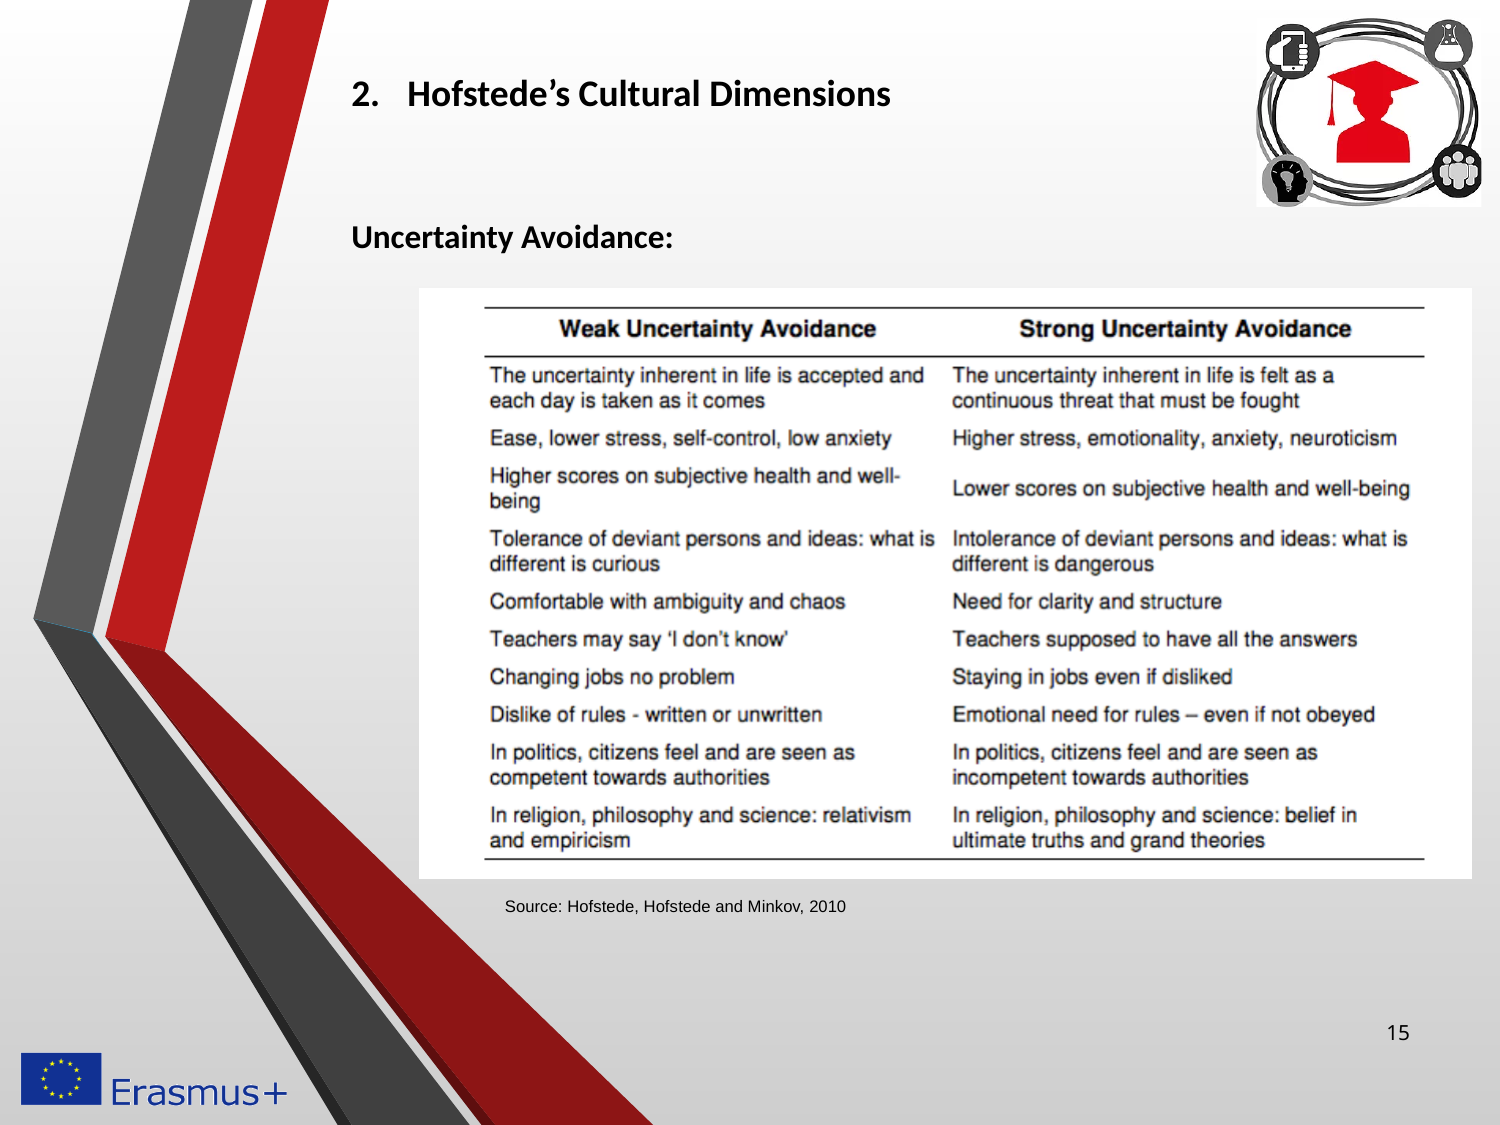

Hofstede’s Cultural Dimensions
Uncertainty Avoidance:
Source: Hofstede, Hofstede and Minkov, 2010